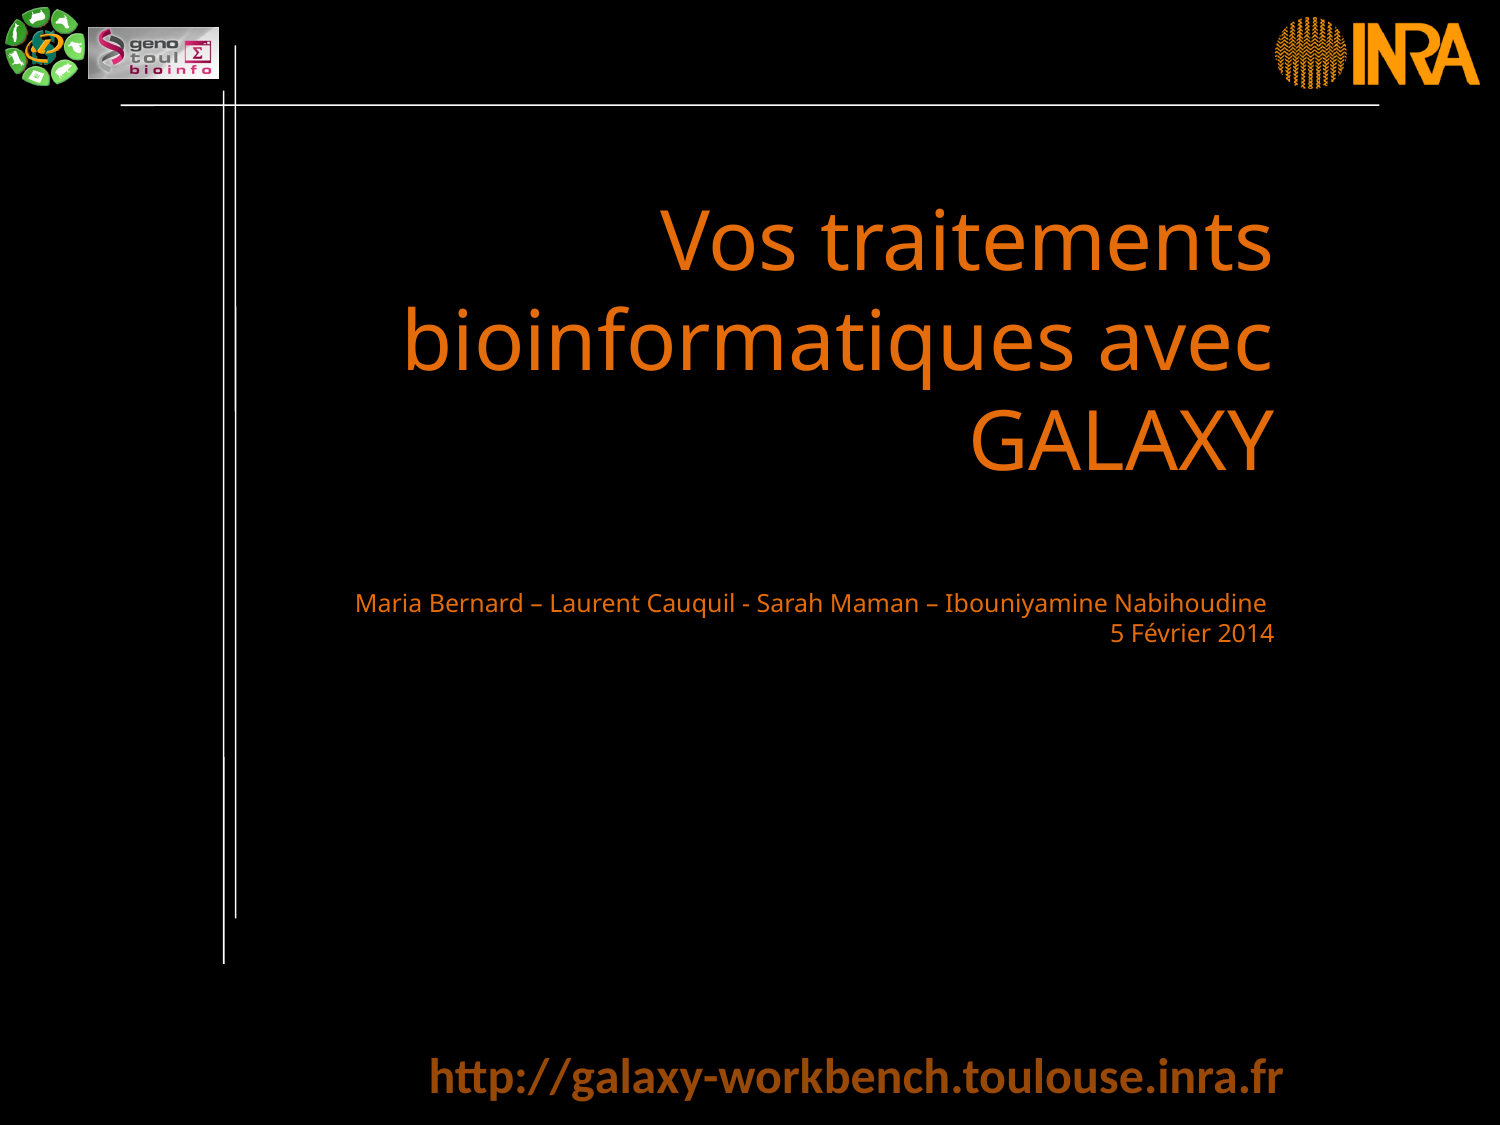

Vos traitements bioinformatiques avec GALAXY
Maria Bernard – Laurent Cauquil - Sarah Maman – Ibouniyamine Nabihoudine
5 Février 2014
# DOKEOS
http://galaxy-workbench.toulouse.inra.fr